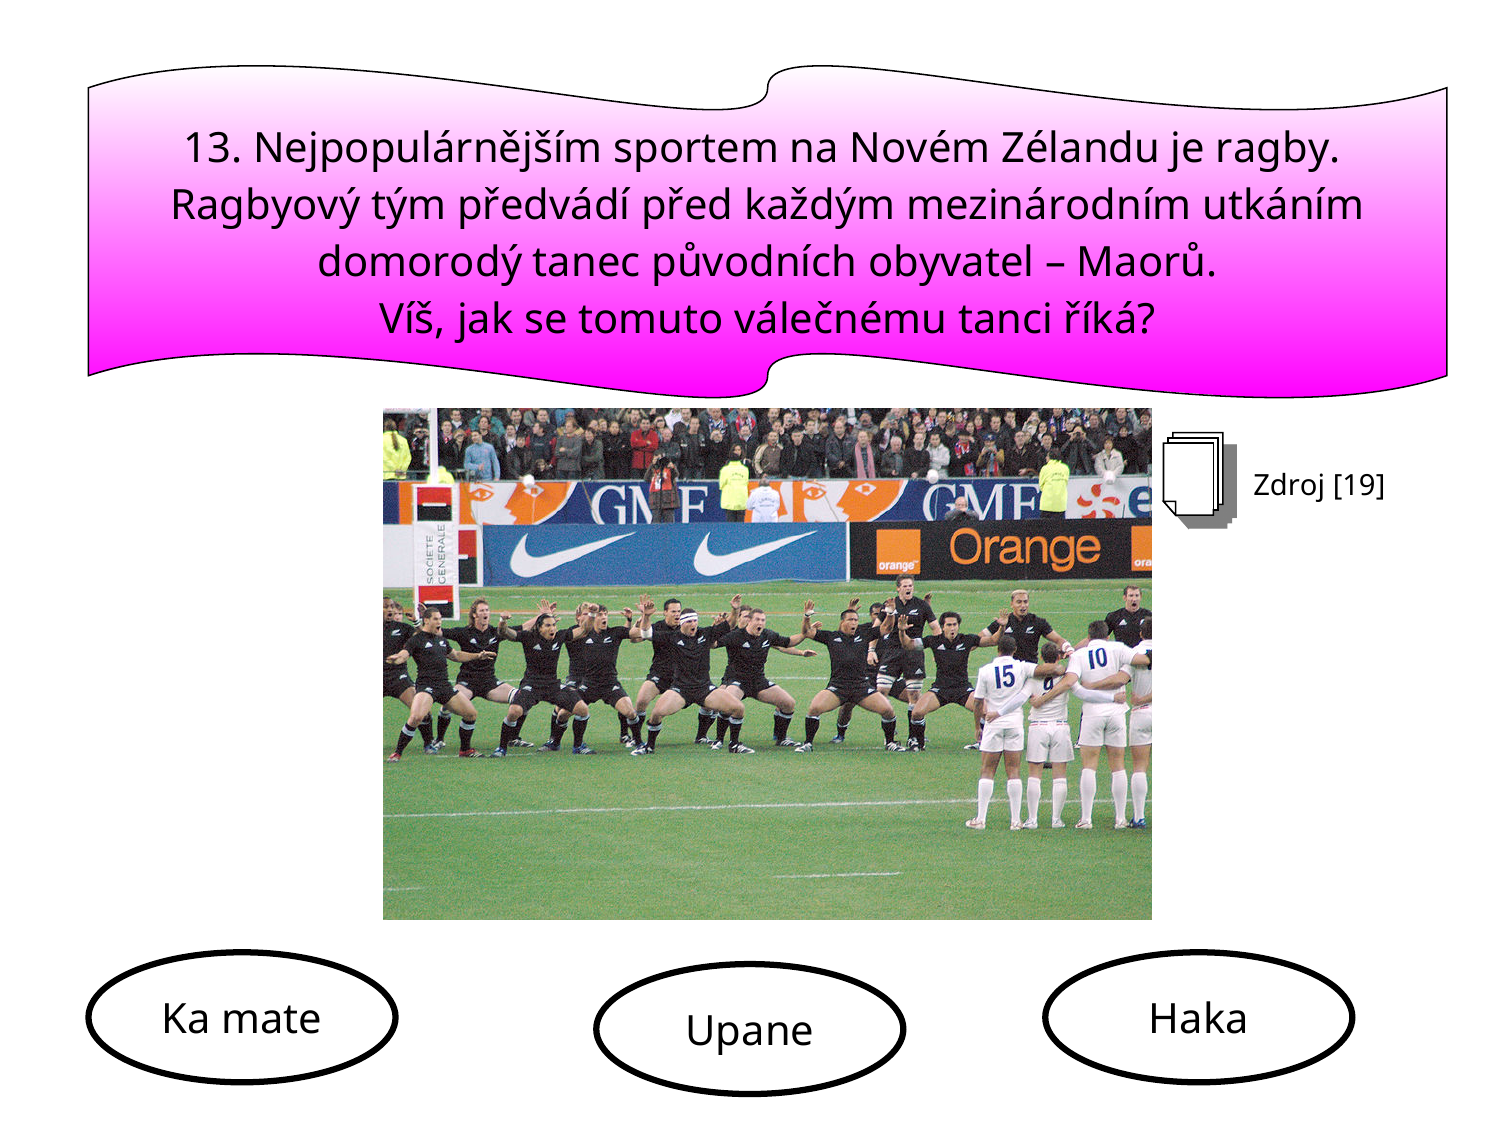

13. Nejpopulárnějším sportem na Novém Zélandu je ragby.
Ragbyový tým předvádí před každým mezinárodním utkáním
domorodý tanec původních obyvatel – Maorů.
Víš, jak se tomuto válečnému tanci říká?
Zdroj [19]
Ka mate
Haka
Upane